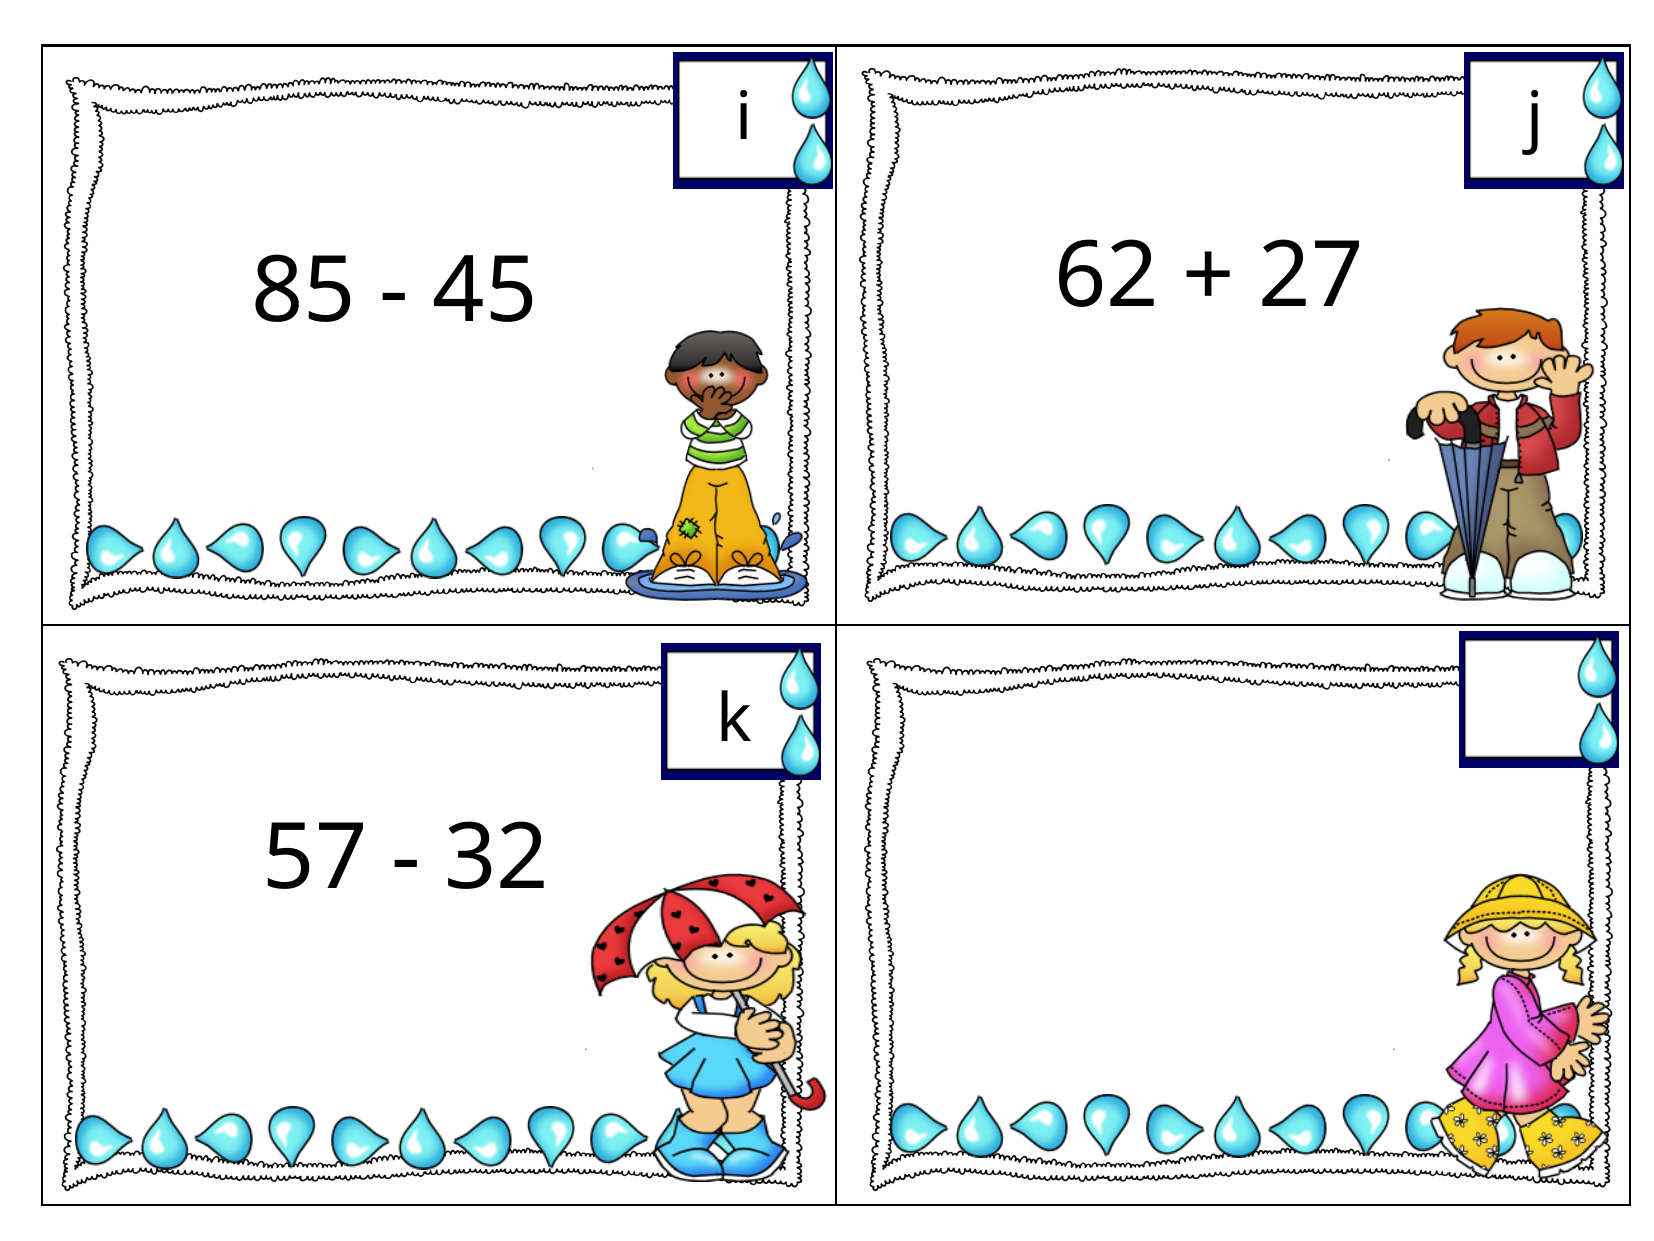

| | |
| --- | --- |
| | |
i
j
62 + 27
85 - 45
k
57 - 32